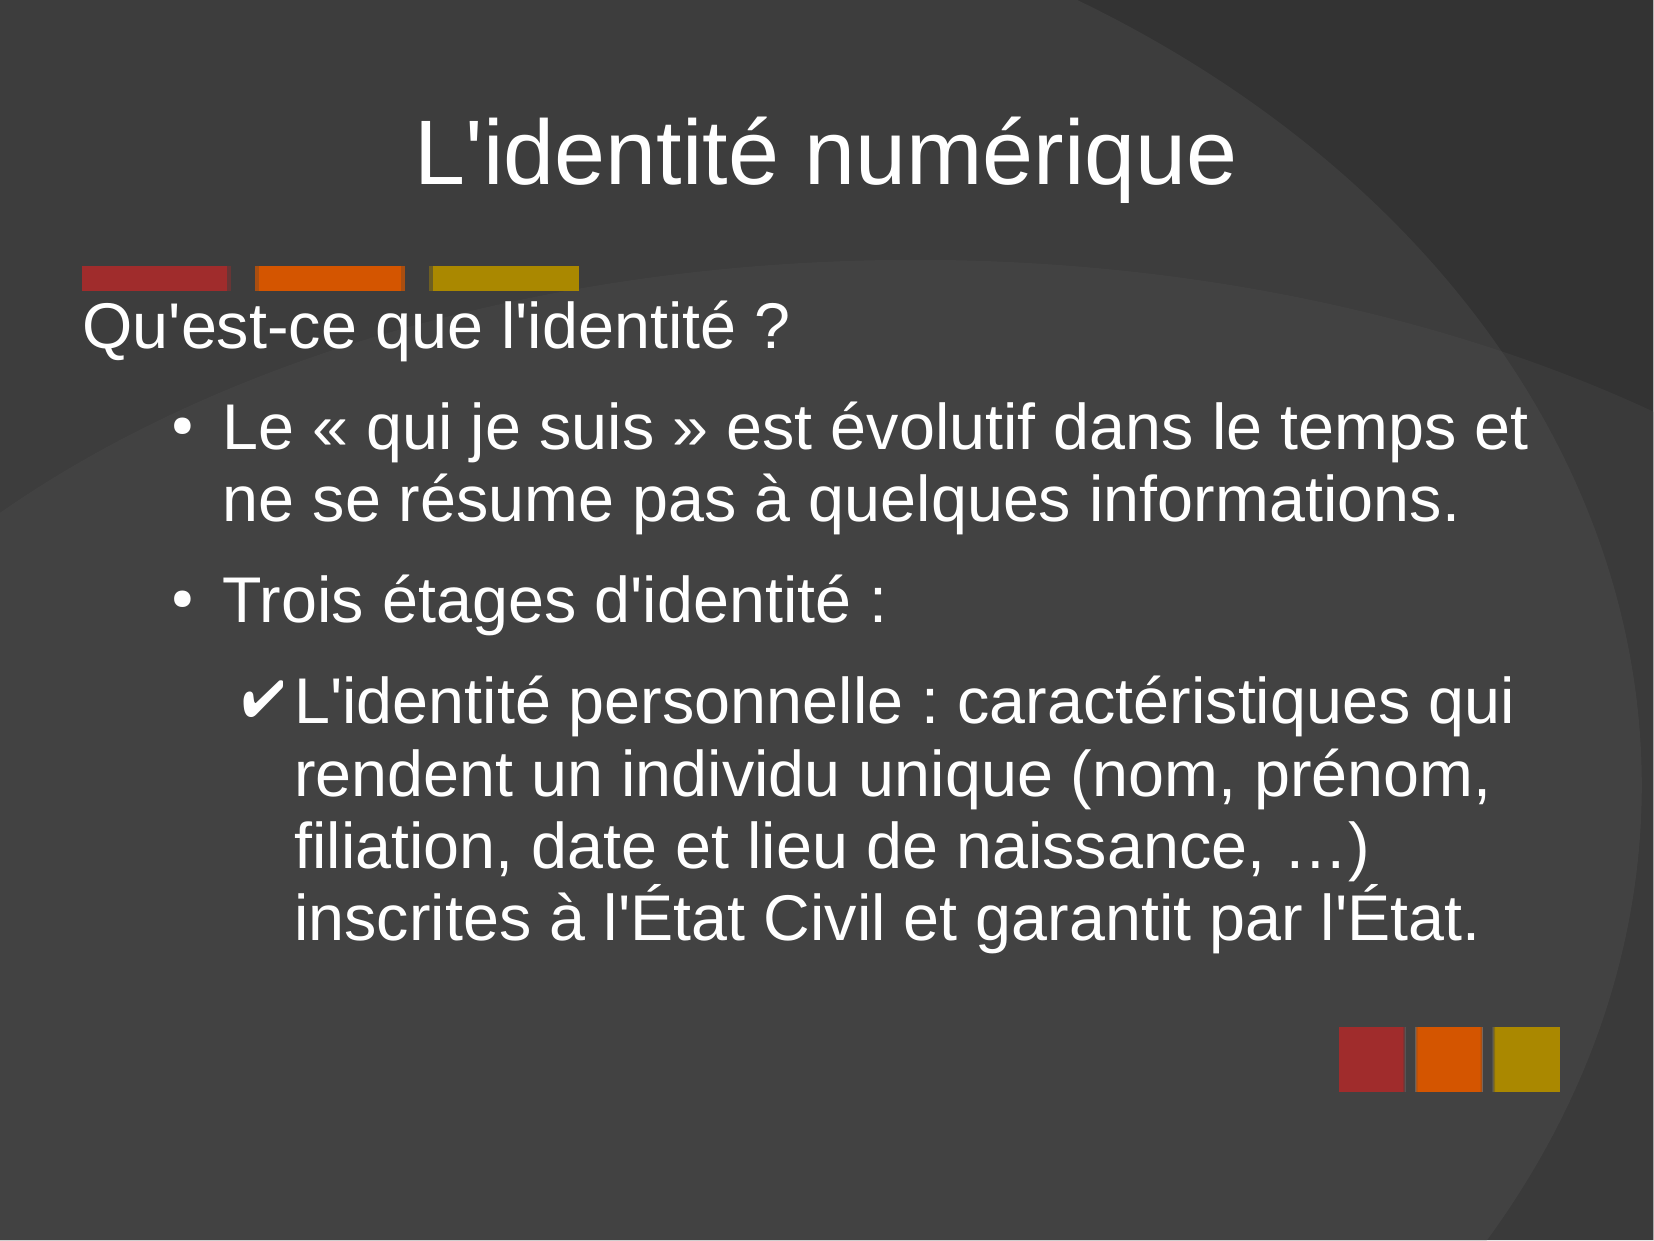

# L'identité numérique
Qu'est-ce que l'identité ?
Le « qui je suis » est évolutif dans le temps et ne se résume pas à quelques informations.
Trois étages d'identité :
L'identité personnelle : caractéristiques qui rendent un individu unique (nom, prénom, filiation, date et lieu de naissance, …) inscrites à l'État Civil et garantit par l'État.